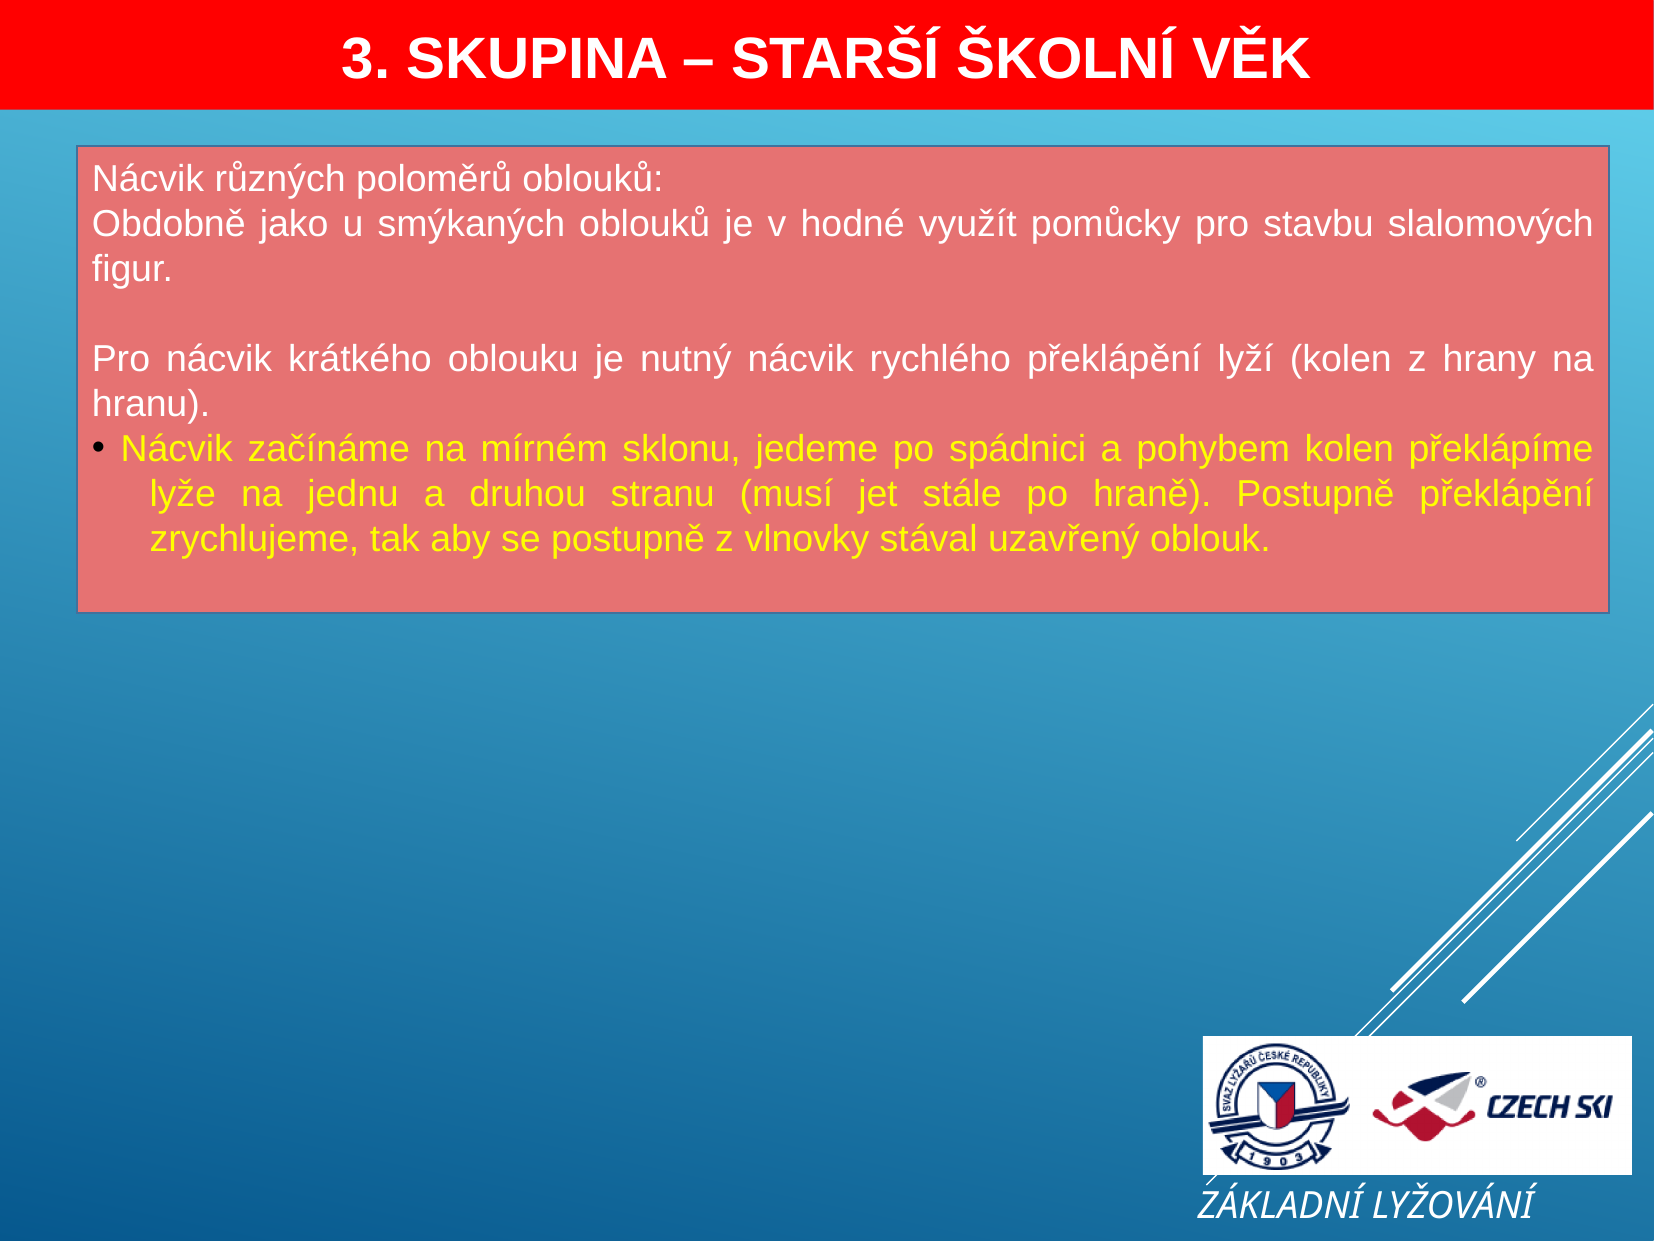

# 3. skupina – starší školní věk
Nácvik různých poloměrů oblouků:
Obdobně jako u smýkaných oblouků je v hodné využít pomůcky pro stavbu slalomových figur.
Pro nácvik krátkého oblouku je nutný nácvik rychlého překlápění lyží (kolen z hrany na hranu).
Nácvik začínáme na mírném sklonu, jedeme po spádnici a pohybem kolen překlápíme lyže na jednu a druhou stranu (musí jet stále po hraně). Postupně překlápění zrychlujeme, tak aby se postupně z vlnovky stával uzavřený oblouk.
ZÁKLADNÍ LYŽOVÁNÍ